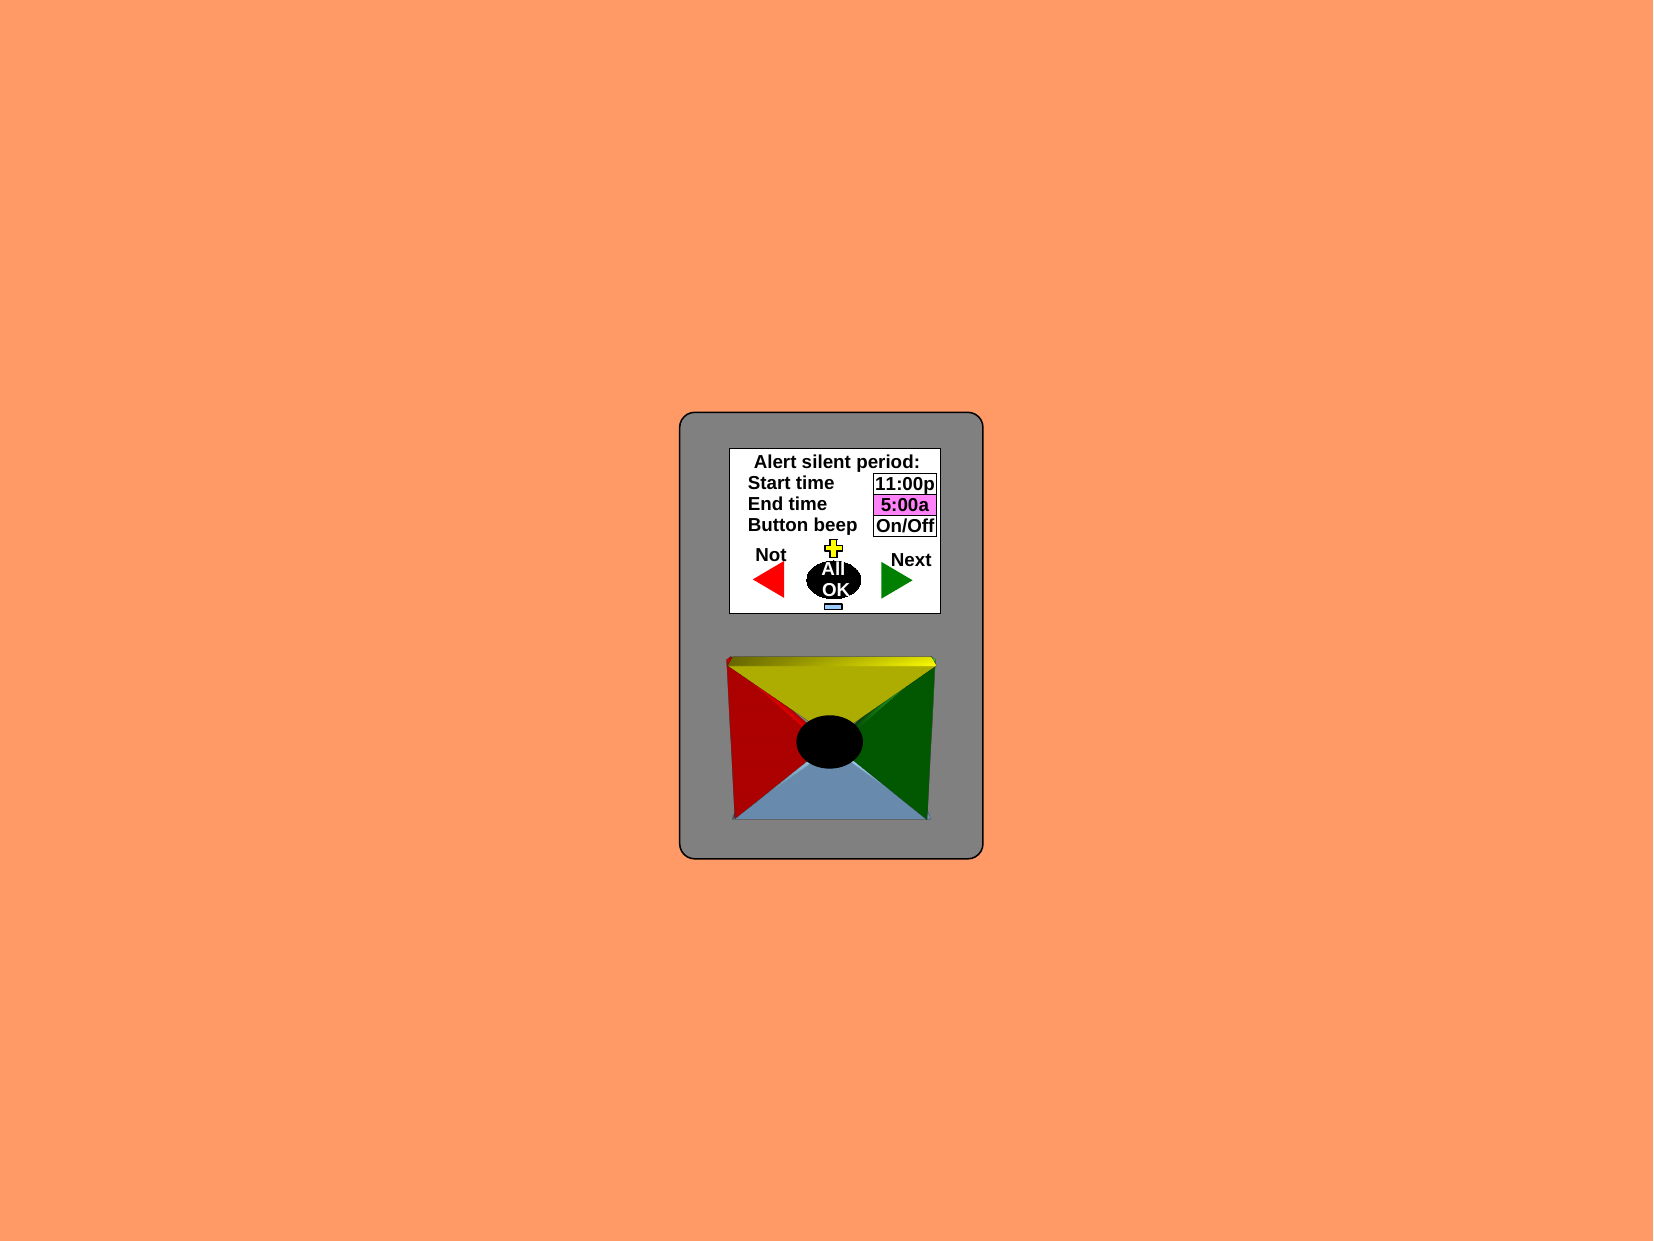

Alert silent period:
Start time
End time
Button beep
11:00p
5:00a
11:00p
On/Off
Not
 Next
All
OK